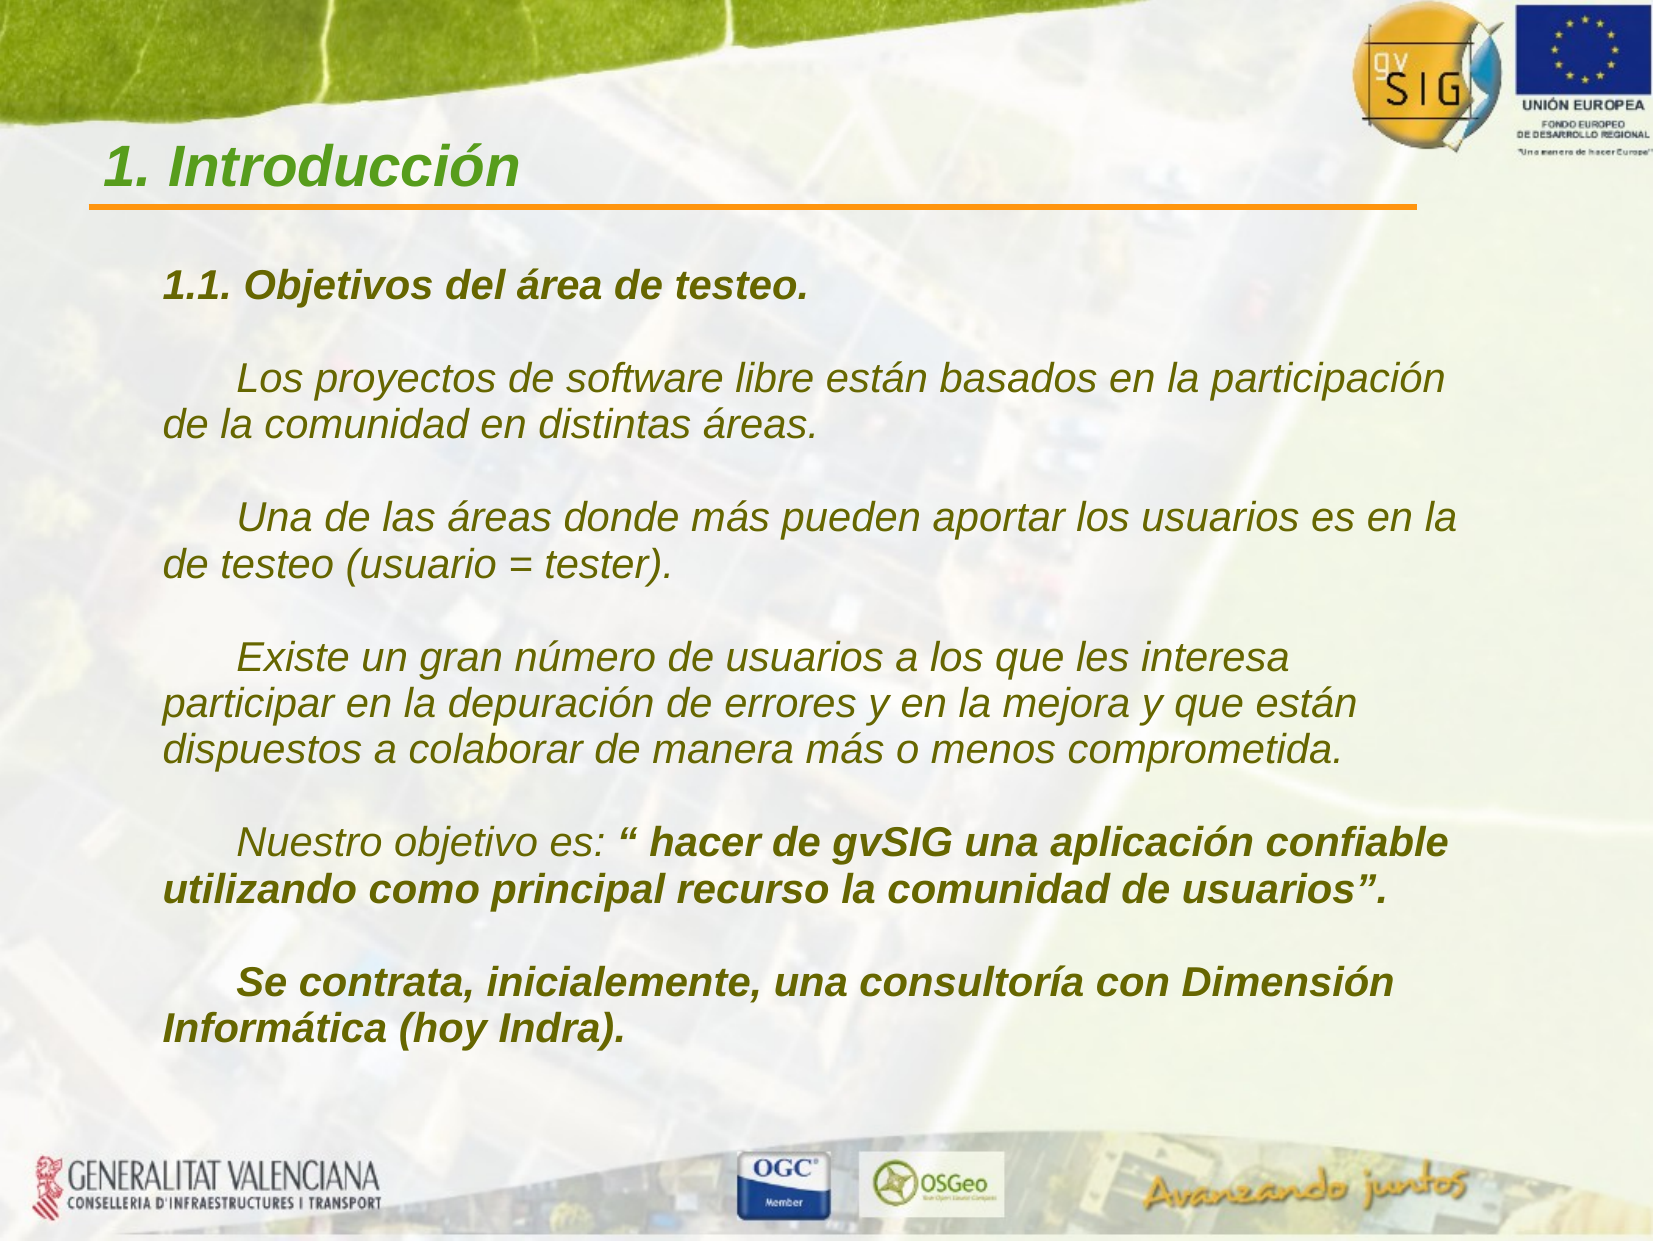

1. Introducción
1.1. Objetivos del área de testeo.
	Los proyectos de software libre están basados en la participación de la comunidad en distintas áreas.
	Una de las áreas donde más pueden aportar los usuarios es en la de testeo (usuario = tester).
	Existe un gran número de usuarios a los que les interesa participar en la depuración de errores y en la mejora y que están dispuestos a colaborar de manera más o menos comprometida.
	Nuestro objetivo es: “ hacer de gvSIG una aplicación confiable utilizando como principal recurso la comunidad de usuarios”.
	Se contrata, inicialemente, una consultoría con Dimensión Informática (hoy Indra).